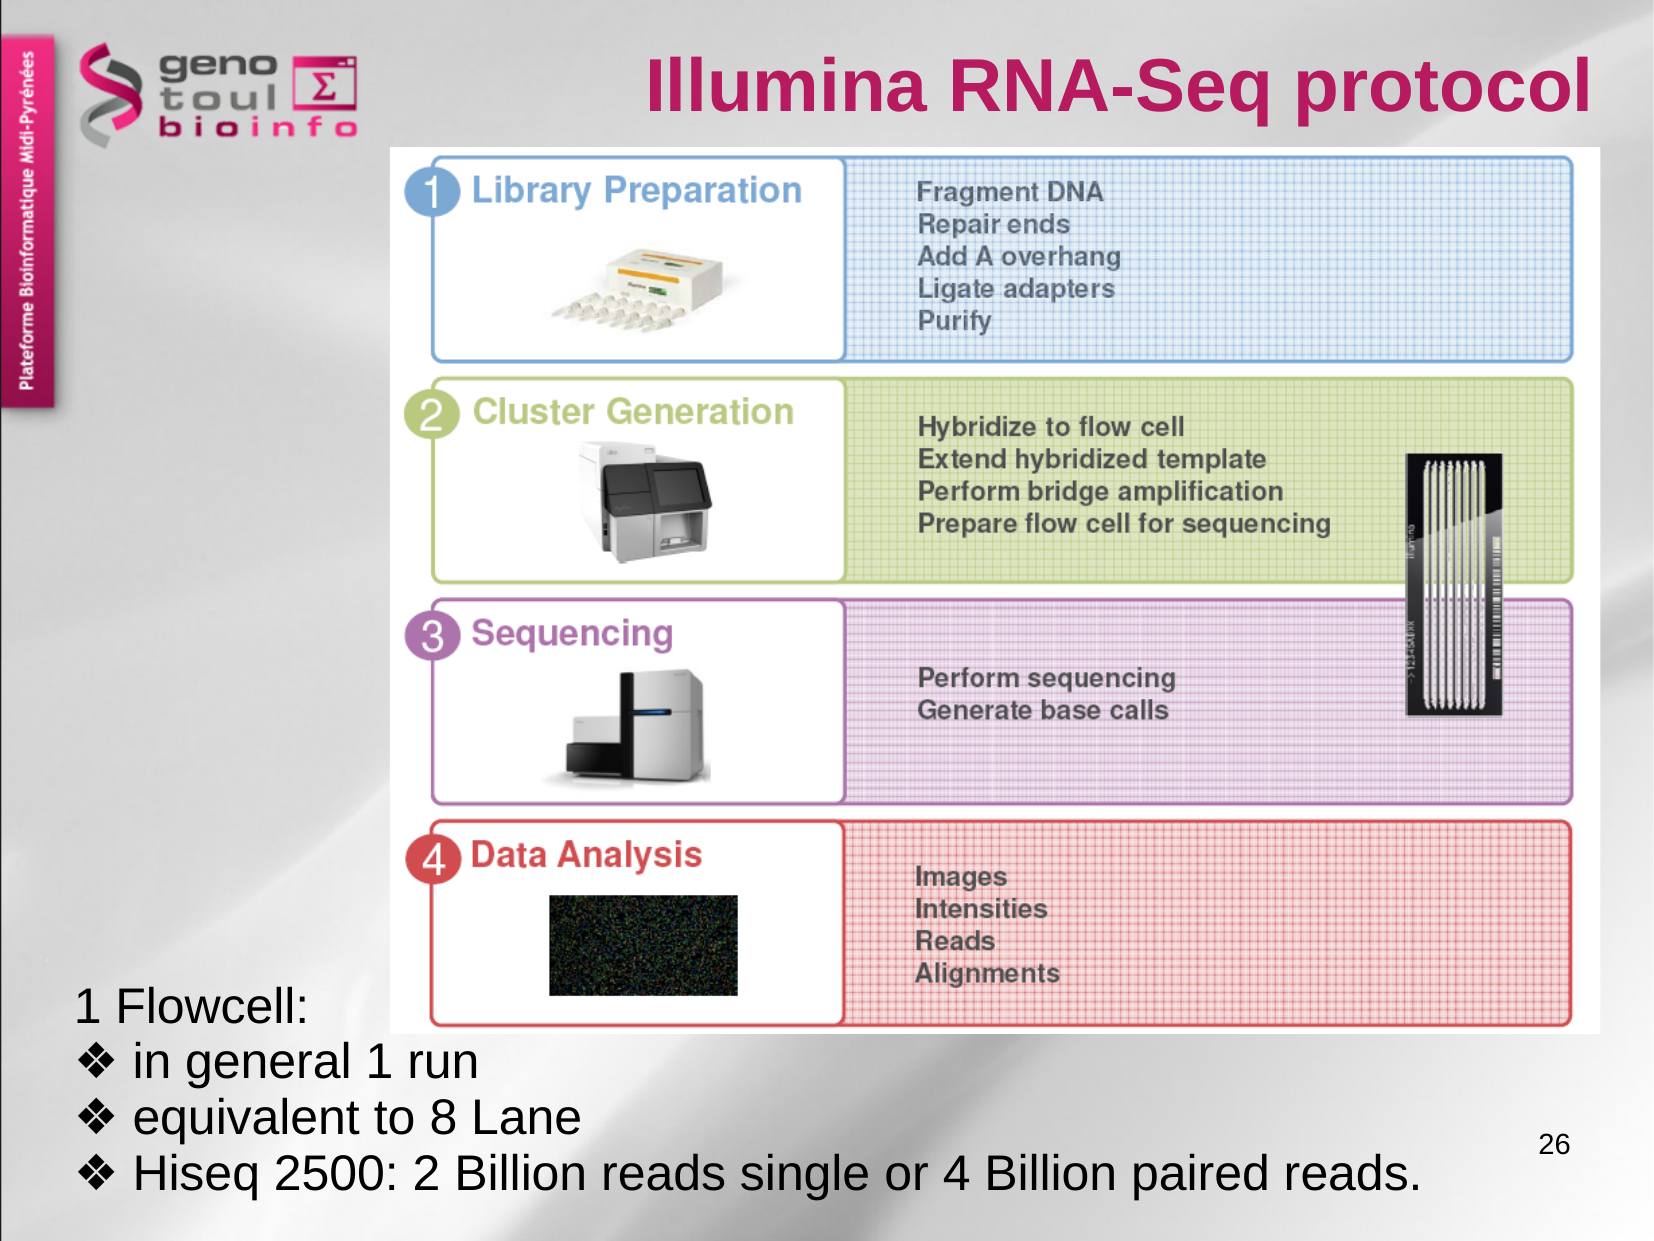

# Illumina RNA-Seq protocol
1 Flowcell:
 in general 1 run
 equivalent to 8 Lane
 Hiseq 2500: 2 Billion reads single or 4 Billion paired reads.